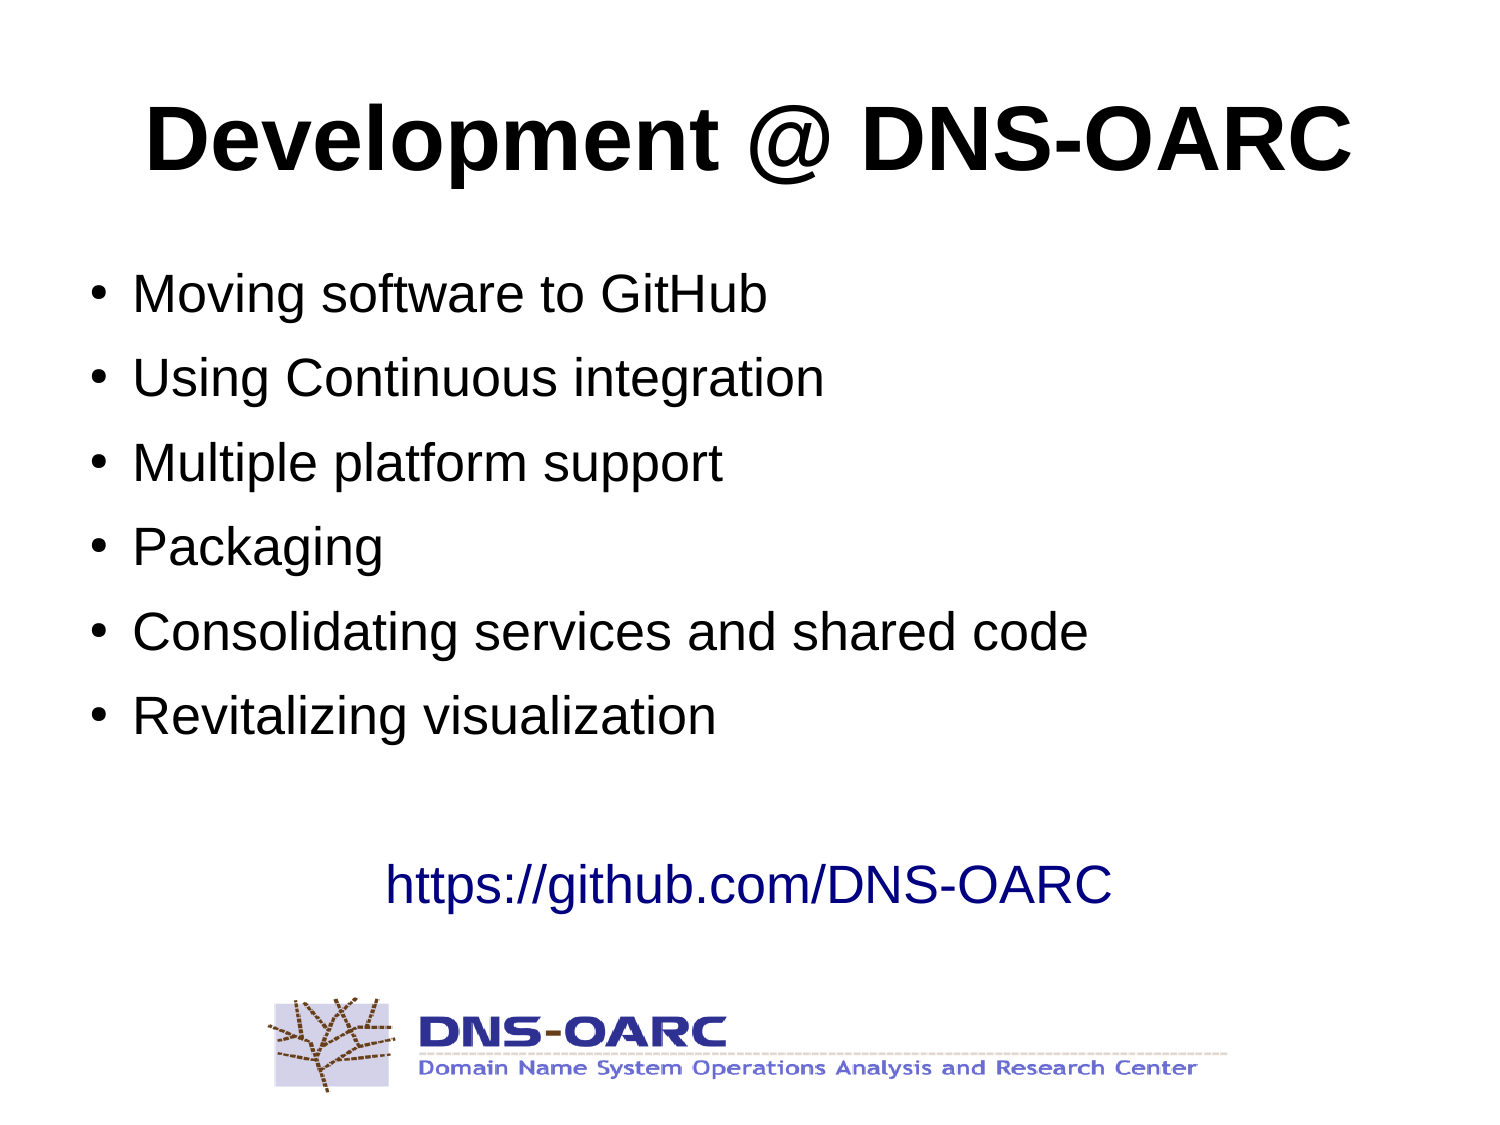

# Development @ DNS-OARC
Moving software to GitHub
Using Continuous integration
Multiple platform support
Packaging
Consolidating services and shared code
Revitalizing visualization
https://github.com/DNS-OARC